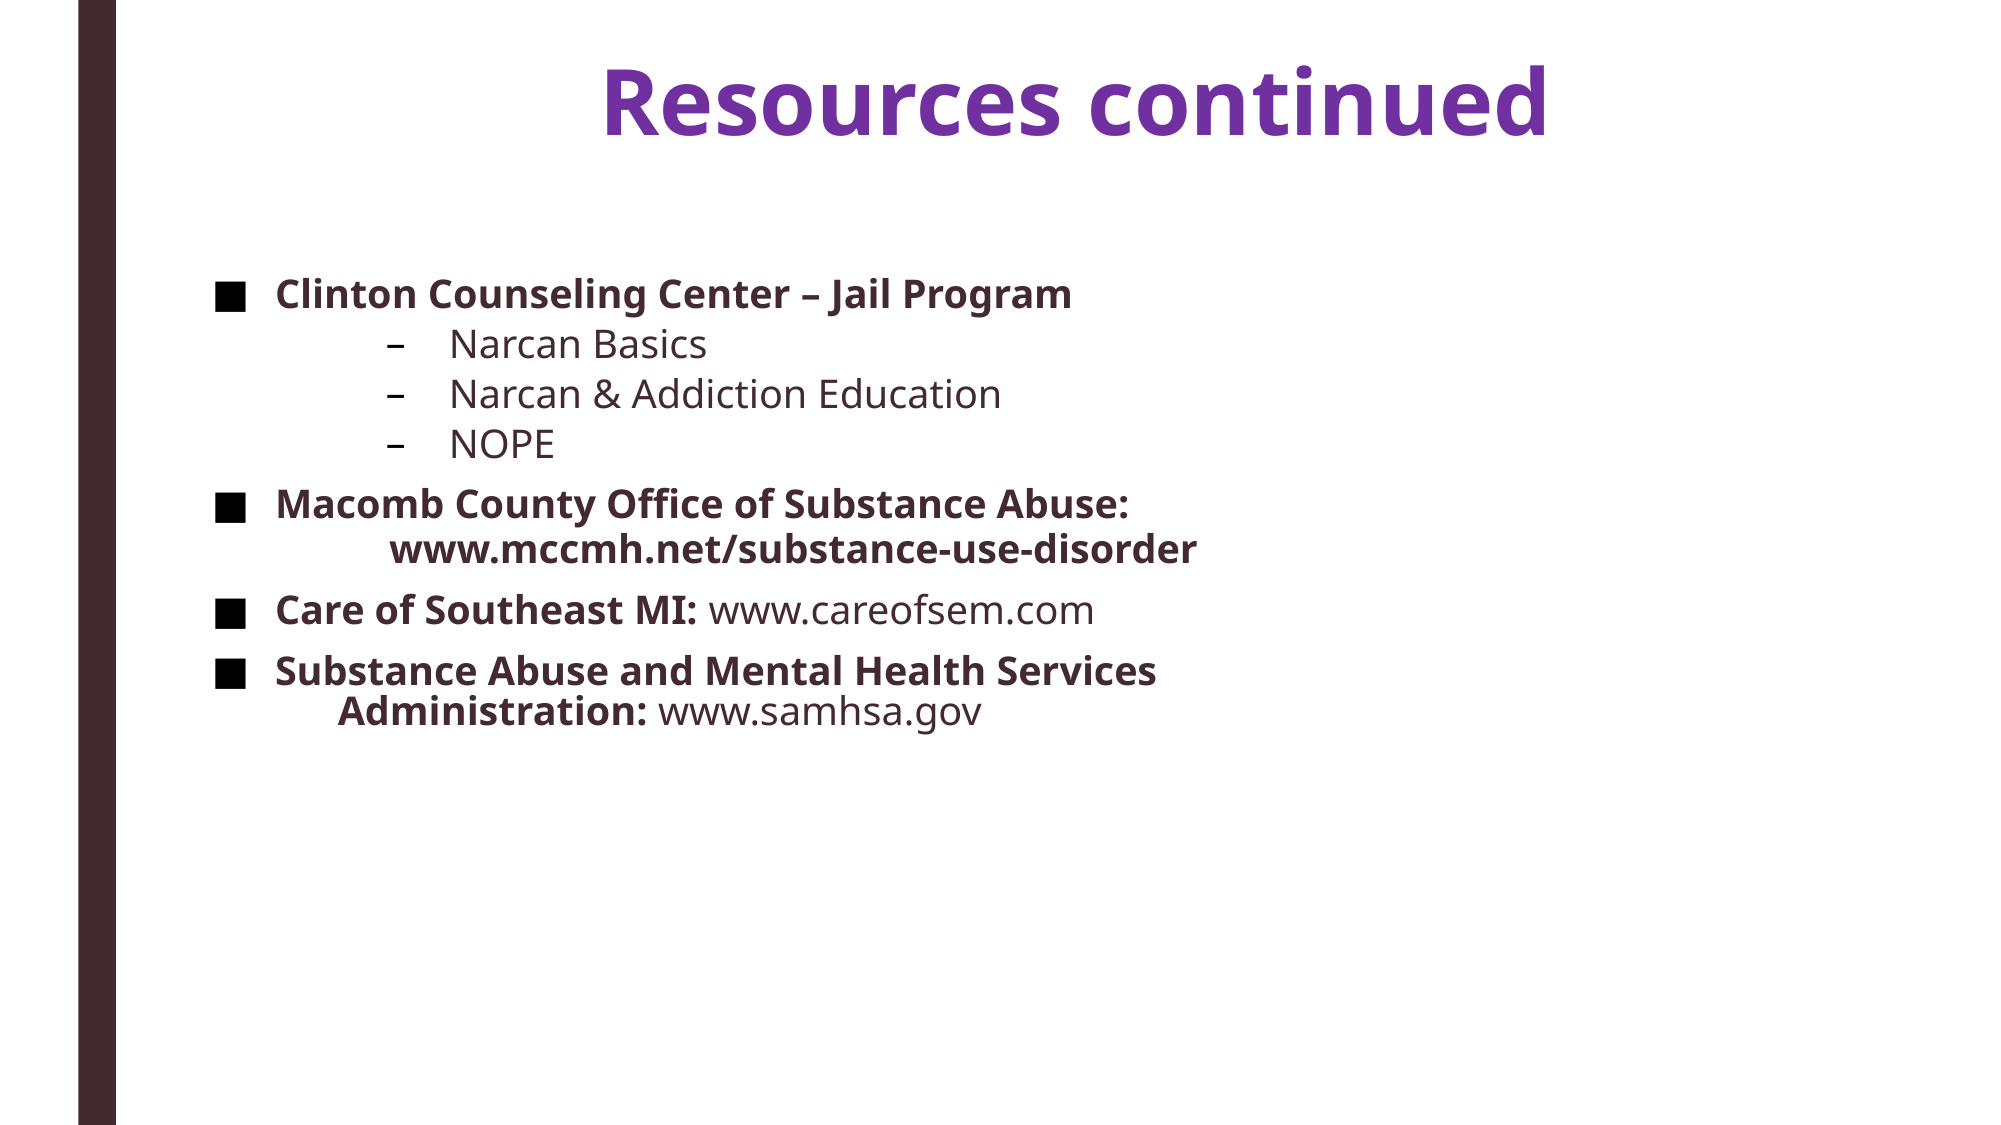

# Resources continued
Clinton Counseling Center – Jail Program
Narcan Basics
Narcan & Addiction Education
NOPE
Macomb County Office of Substance Abuse: www.mccmh.net/substance-use-disorder
Care of Southeast MI: www.careofsem.com
Substance Abuse and Mental Health Services Administration: www.samhsa.gov